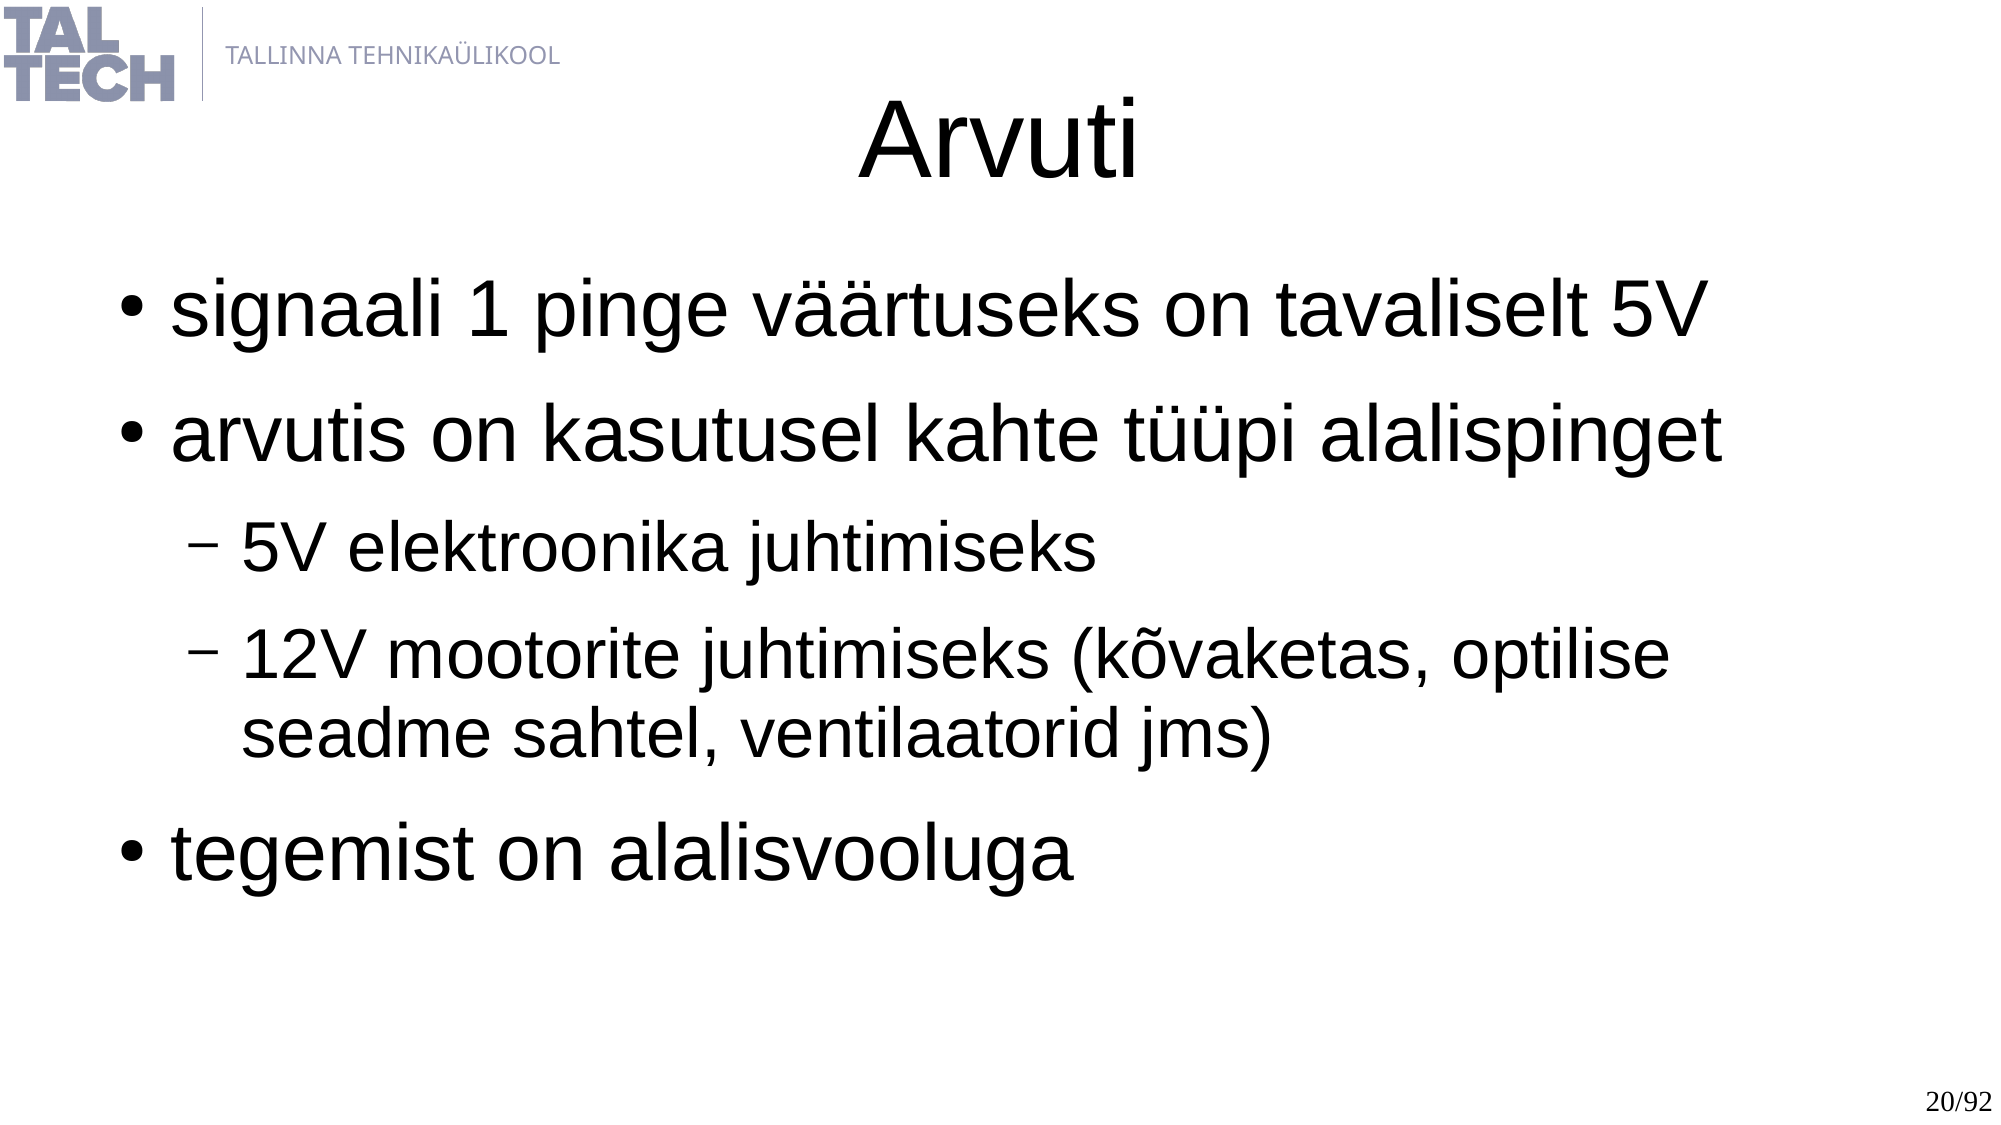

# Arvuti
signaali 1 pinge väärtuseks on tavaliselt 5V
arvutis on kasutusel kahte tüüpi alalispinget
5V elektroonika juhtimiseks
12V mootorite juhtimiseks (kõvaketas, optilise seadme sahtel, ventilaatorid jms)
tegemist on alalisvooluga
20